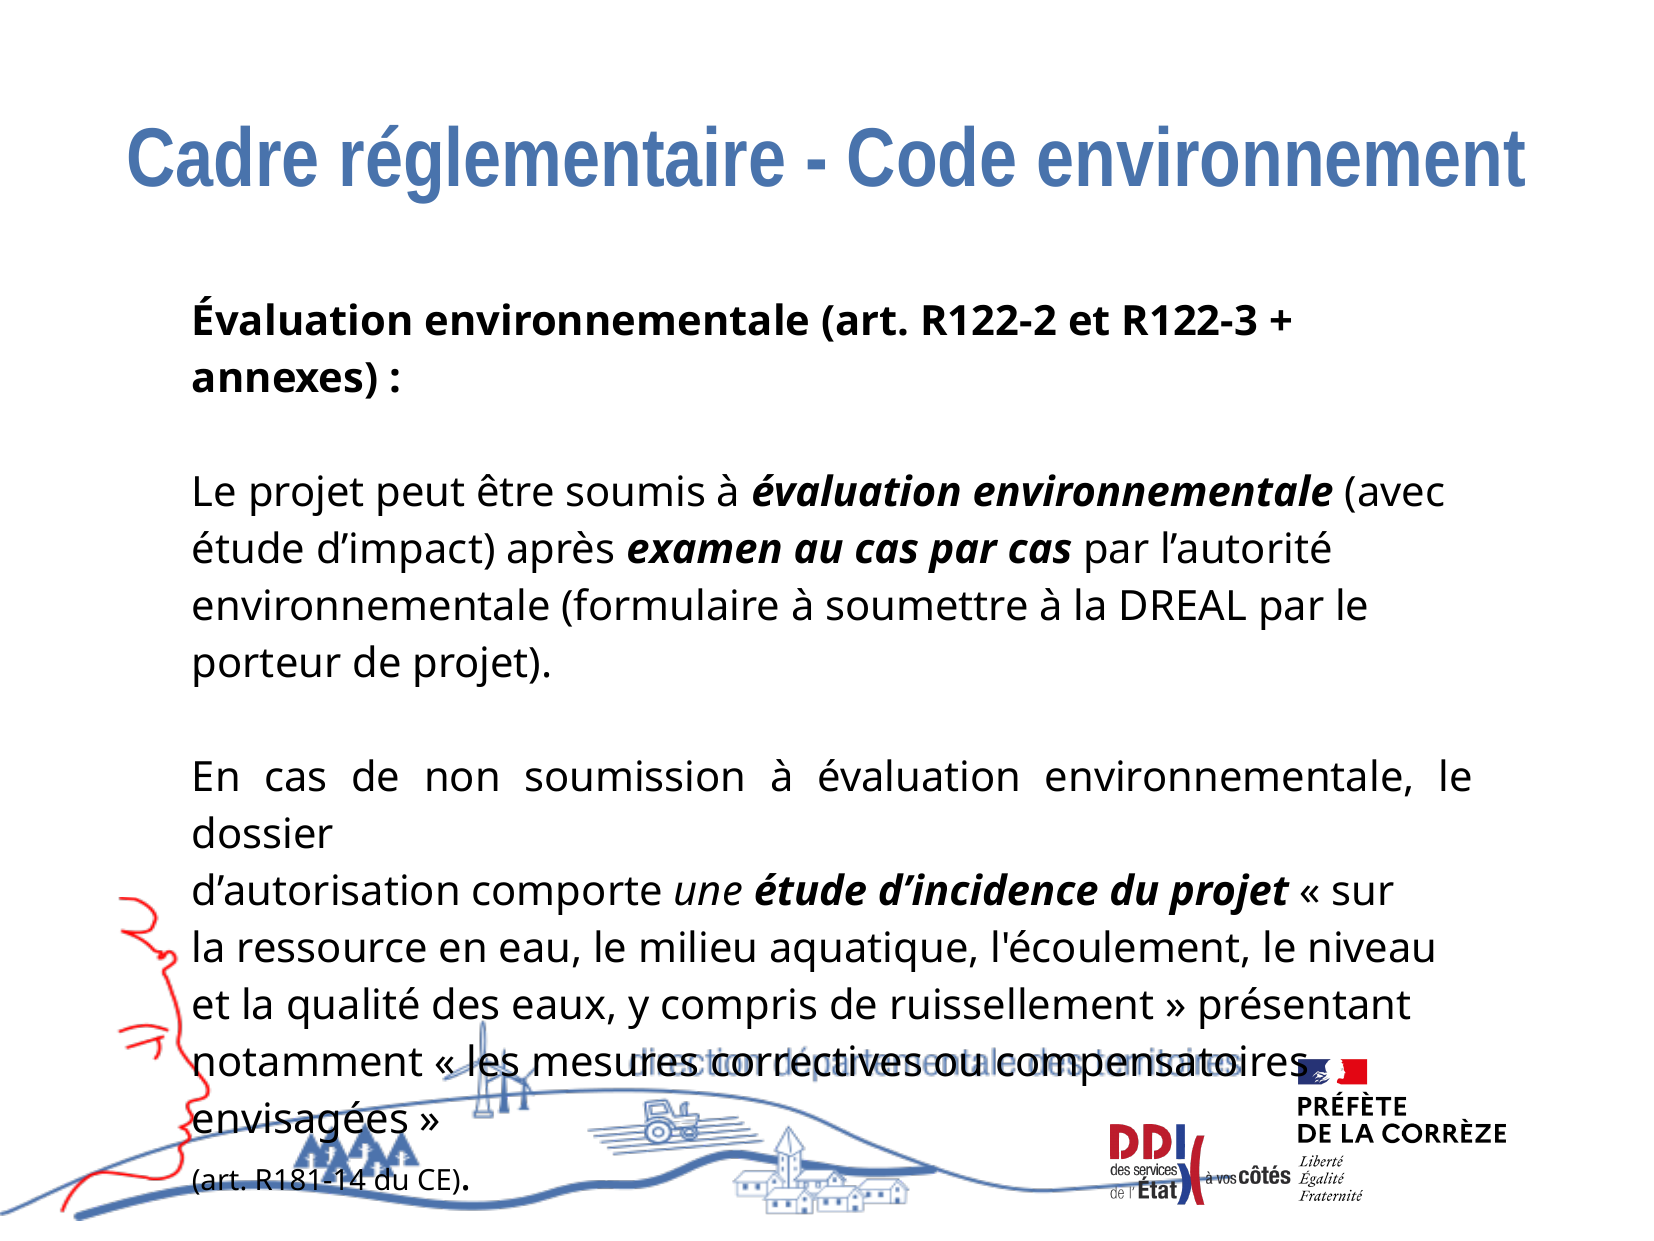

# Cadre réglementaire - Code environnement
Évaluation environnementale (art. R122-2 et R122-3 + annexes) :
Le projet peut être soumis à évaluation environnementale (avec
étude d’impact) après examen au cas par cas par l’autorité
environnementale (formulaire à soumettre à la DREAL par le
porteur de projet).
En cas de non soumission à évaluation environnementale, le dossier
d’autorisation comporte une étude d’incidence du projet « sur
la ressource en eau, le milieu aquatique, l'écoulement, le niveau
et la qualité des eaux, y compris de ruissellement » présentant
notamment « les mesures correctives ou compensatoires
envisagées »
(art. R181-14 du CE).